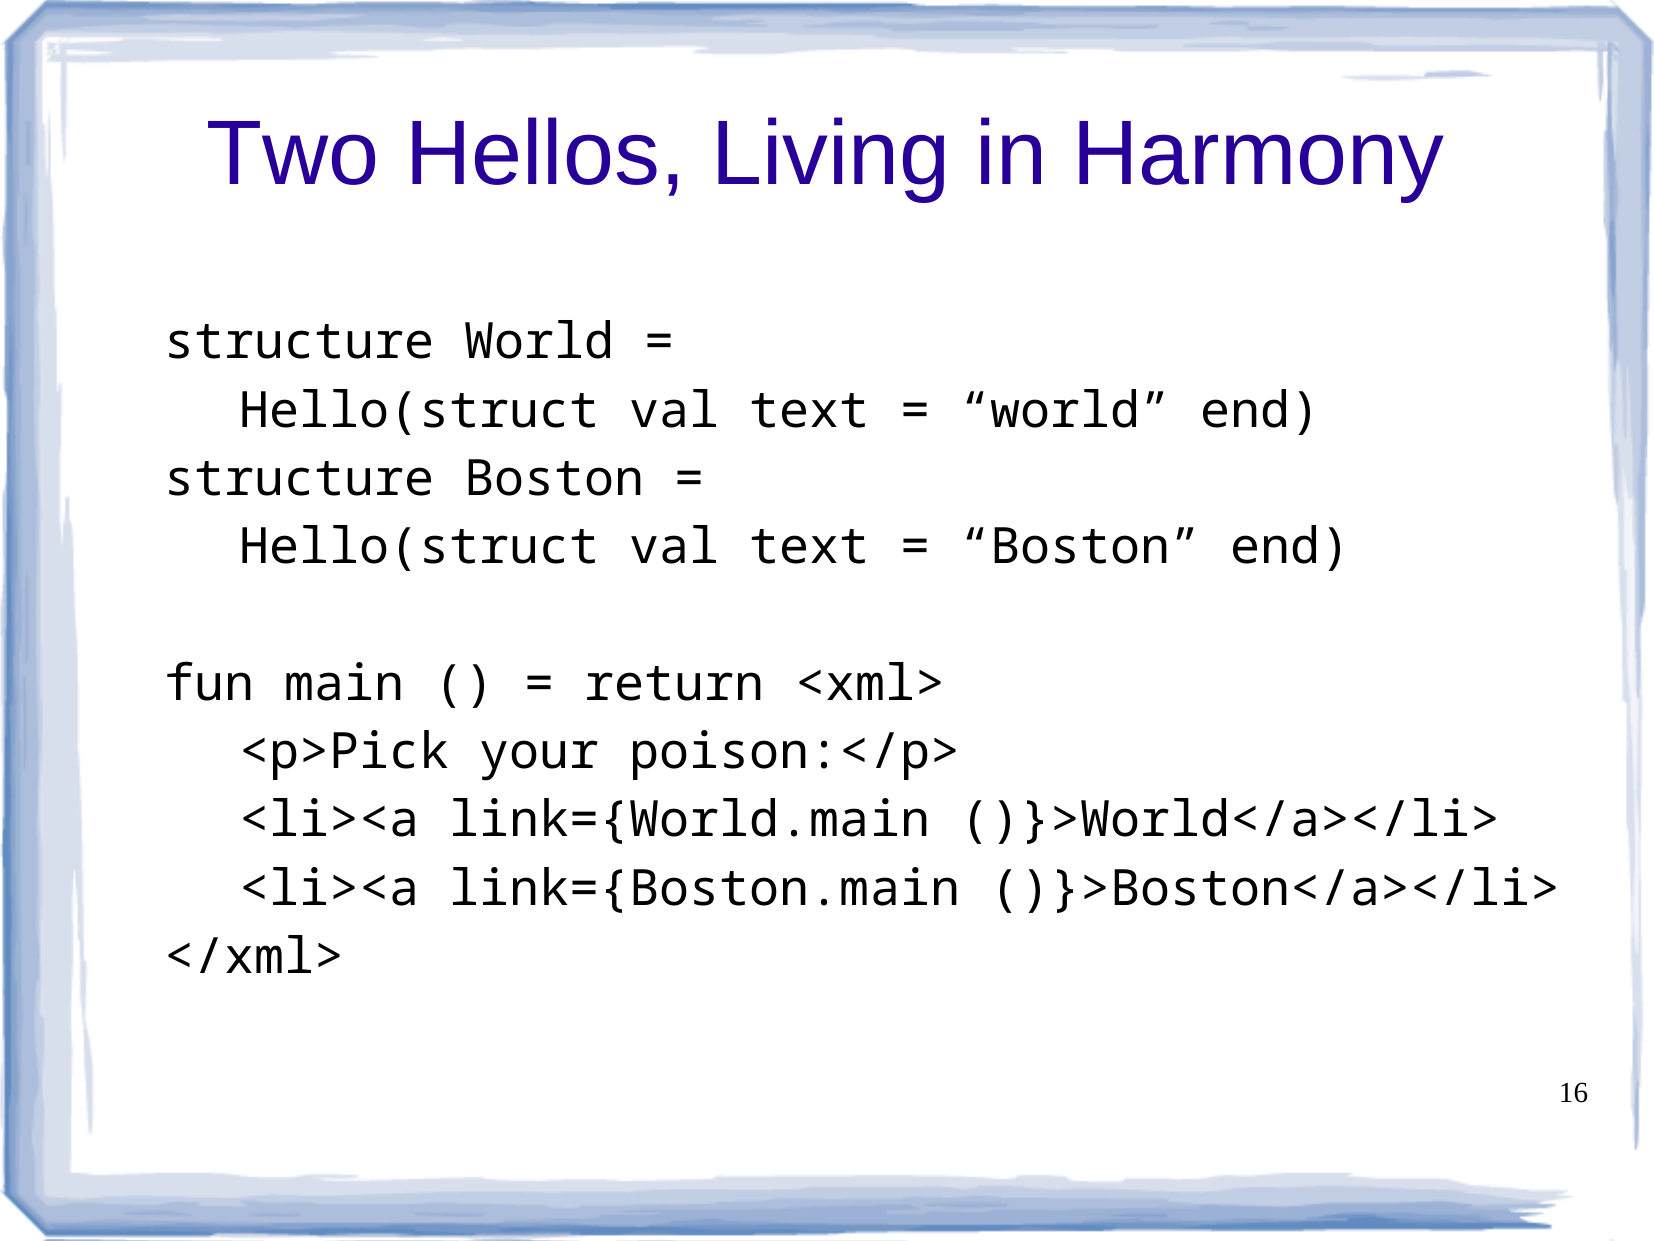

# Two Hellos, Living in Harmony
structure World =
	Hello(struct val text = “world” end)
structure Boston =
	Hello(struct val text = “Boston” end)
fun main () = return <xml>
	<p>Pick your poison:</p>
	<li><a link={World.main ()}>World</a></li>
	<li><a link={Boston.main ()}>Boston</a></li>
</xml>
16